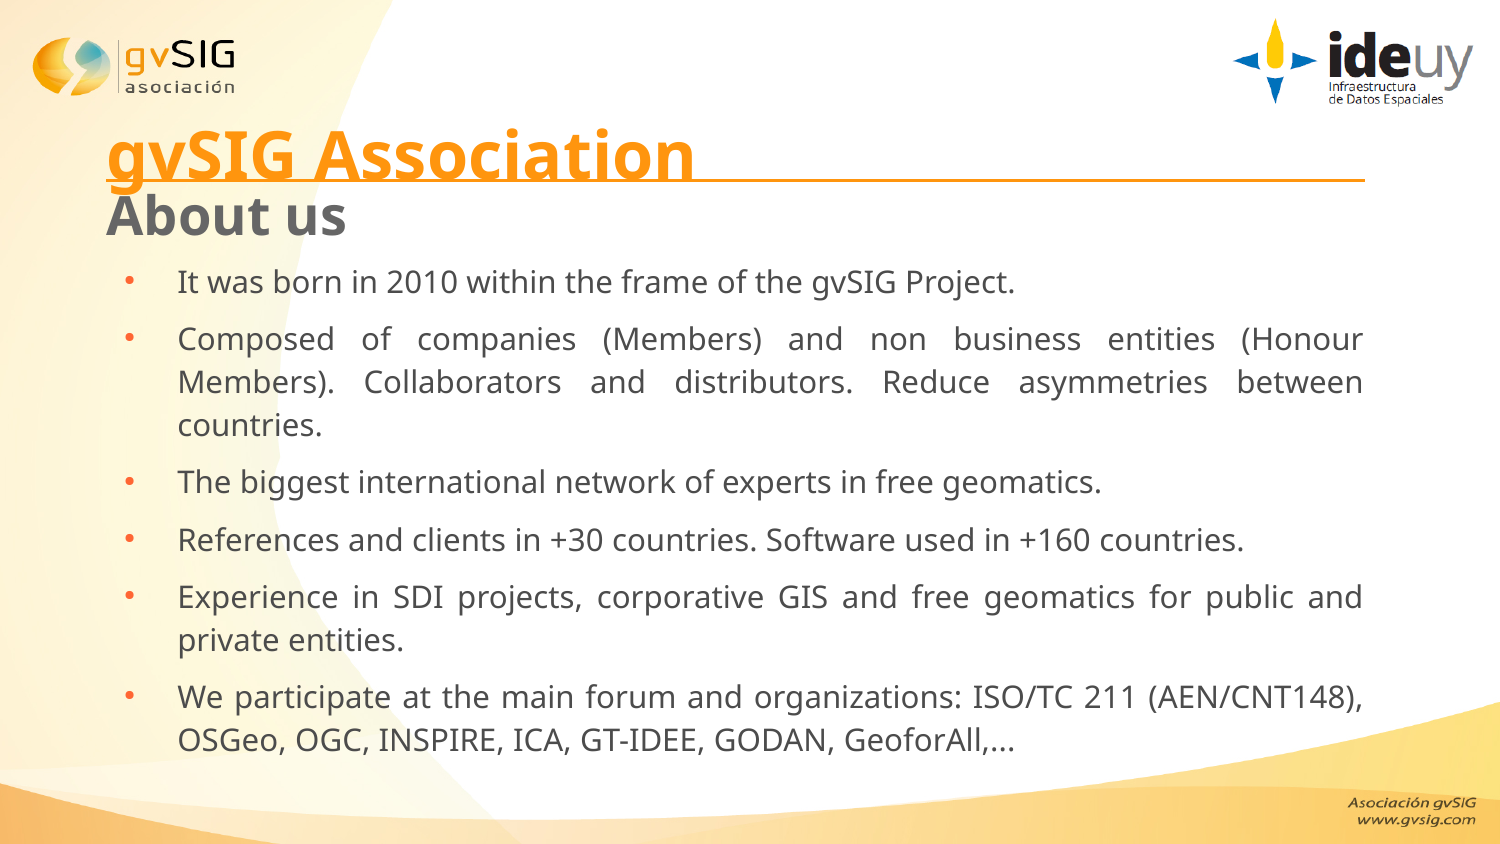

# gvSIG Association
About us
It was born in 2010 within the frame of the gvSIG Project.
Composed of companies (Members) and non business entities (Honour Members). Collaborators and distributors. Reduce asymmetries between countries.
The biggest international network of experts in free geomatics.
References and clients in +30 countries. Software used in +160 countries.
Experience in SDI projects, corporative GIS and free geomatics for public and private entities.
We participate at the main forum and organizations: ISO/TC 211 (AEN/CNT148), OSGeo, OGC, INSPIRE, ICA, GT-IDEE, GODAN, GeoforAll,...